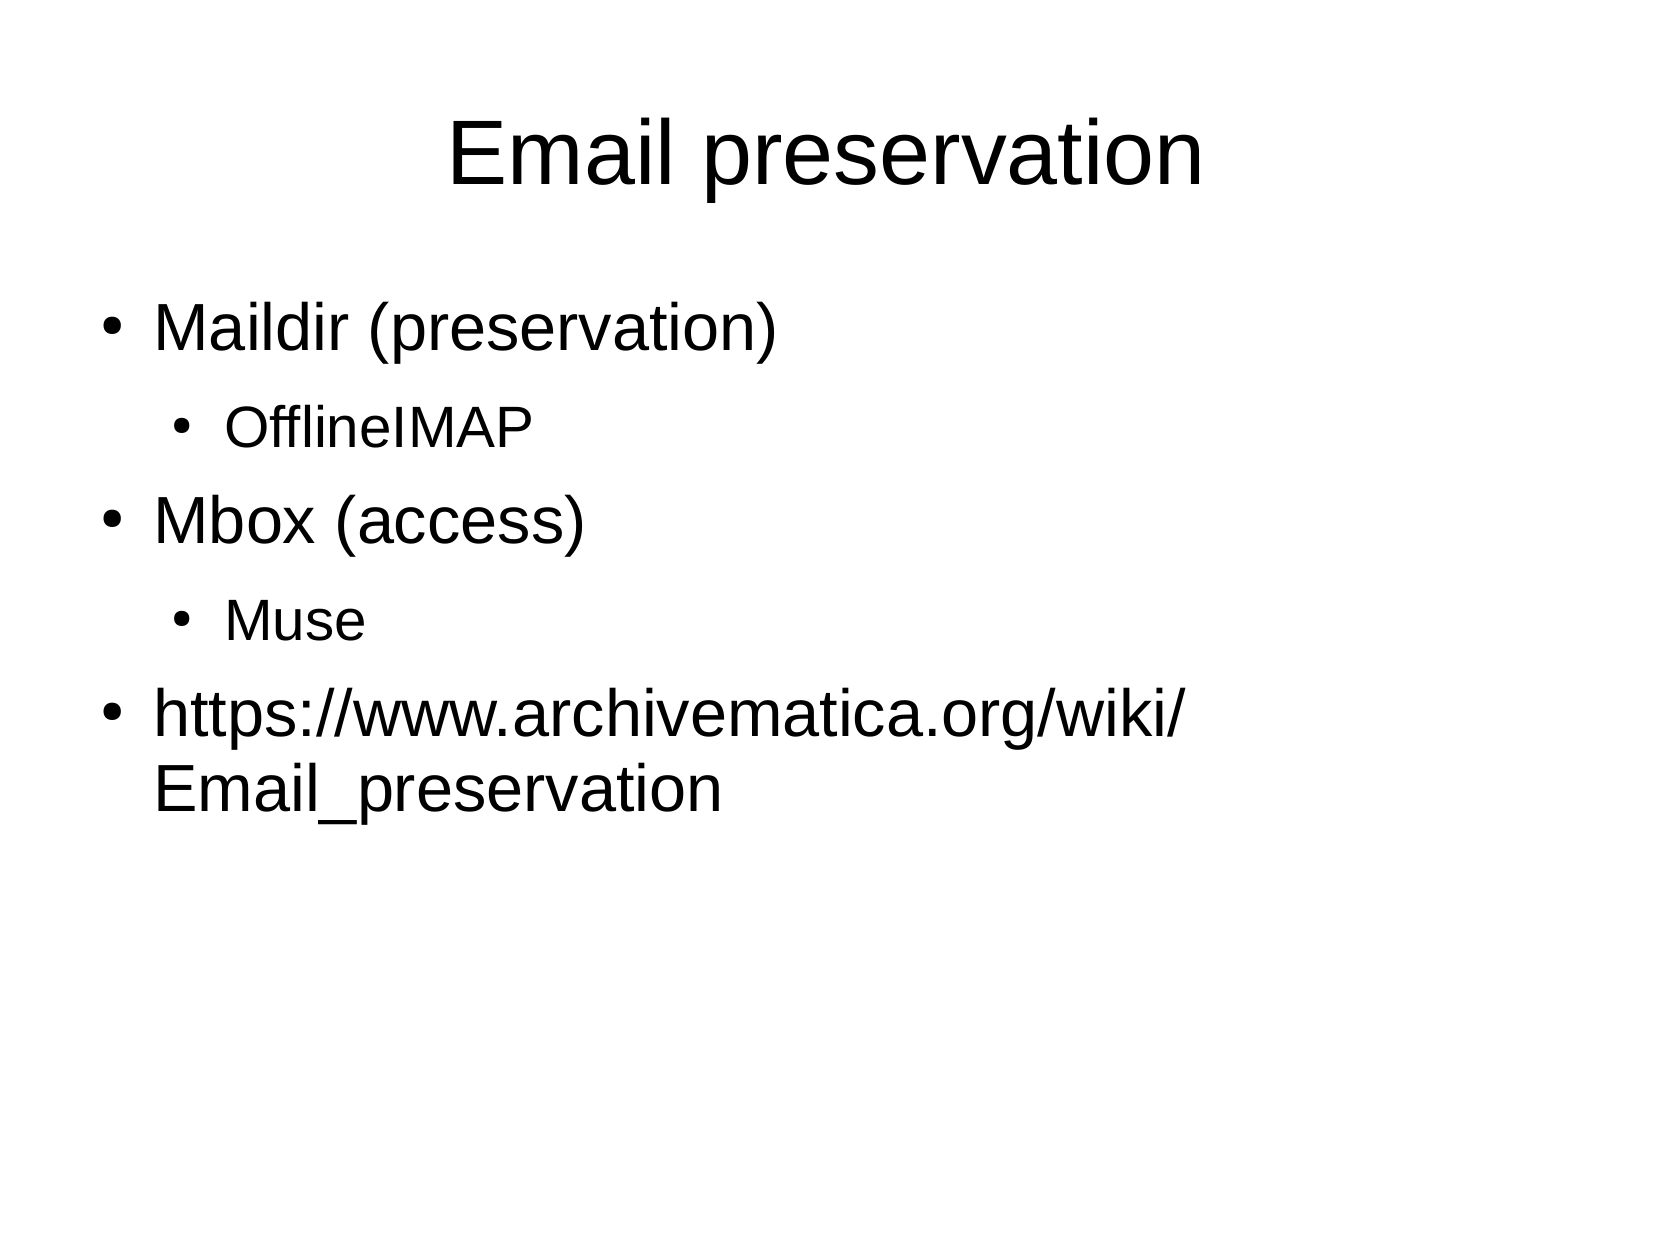

# Email preservation
Maildir (preservation)
OfflineIMAP
Mbox (access)
Muse
https://www.archivematica.org/wiki/Email_preservation